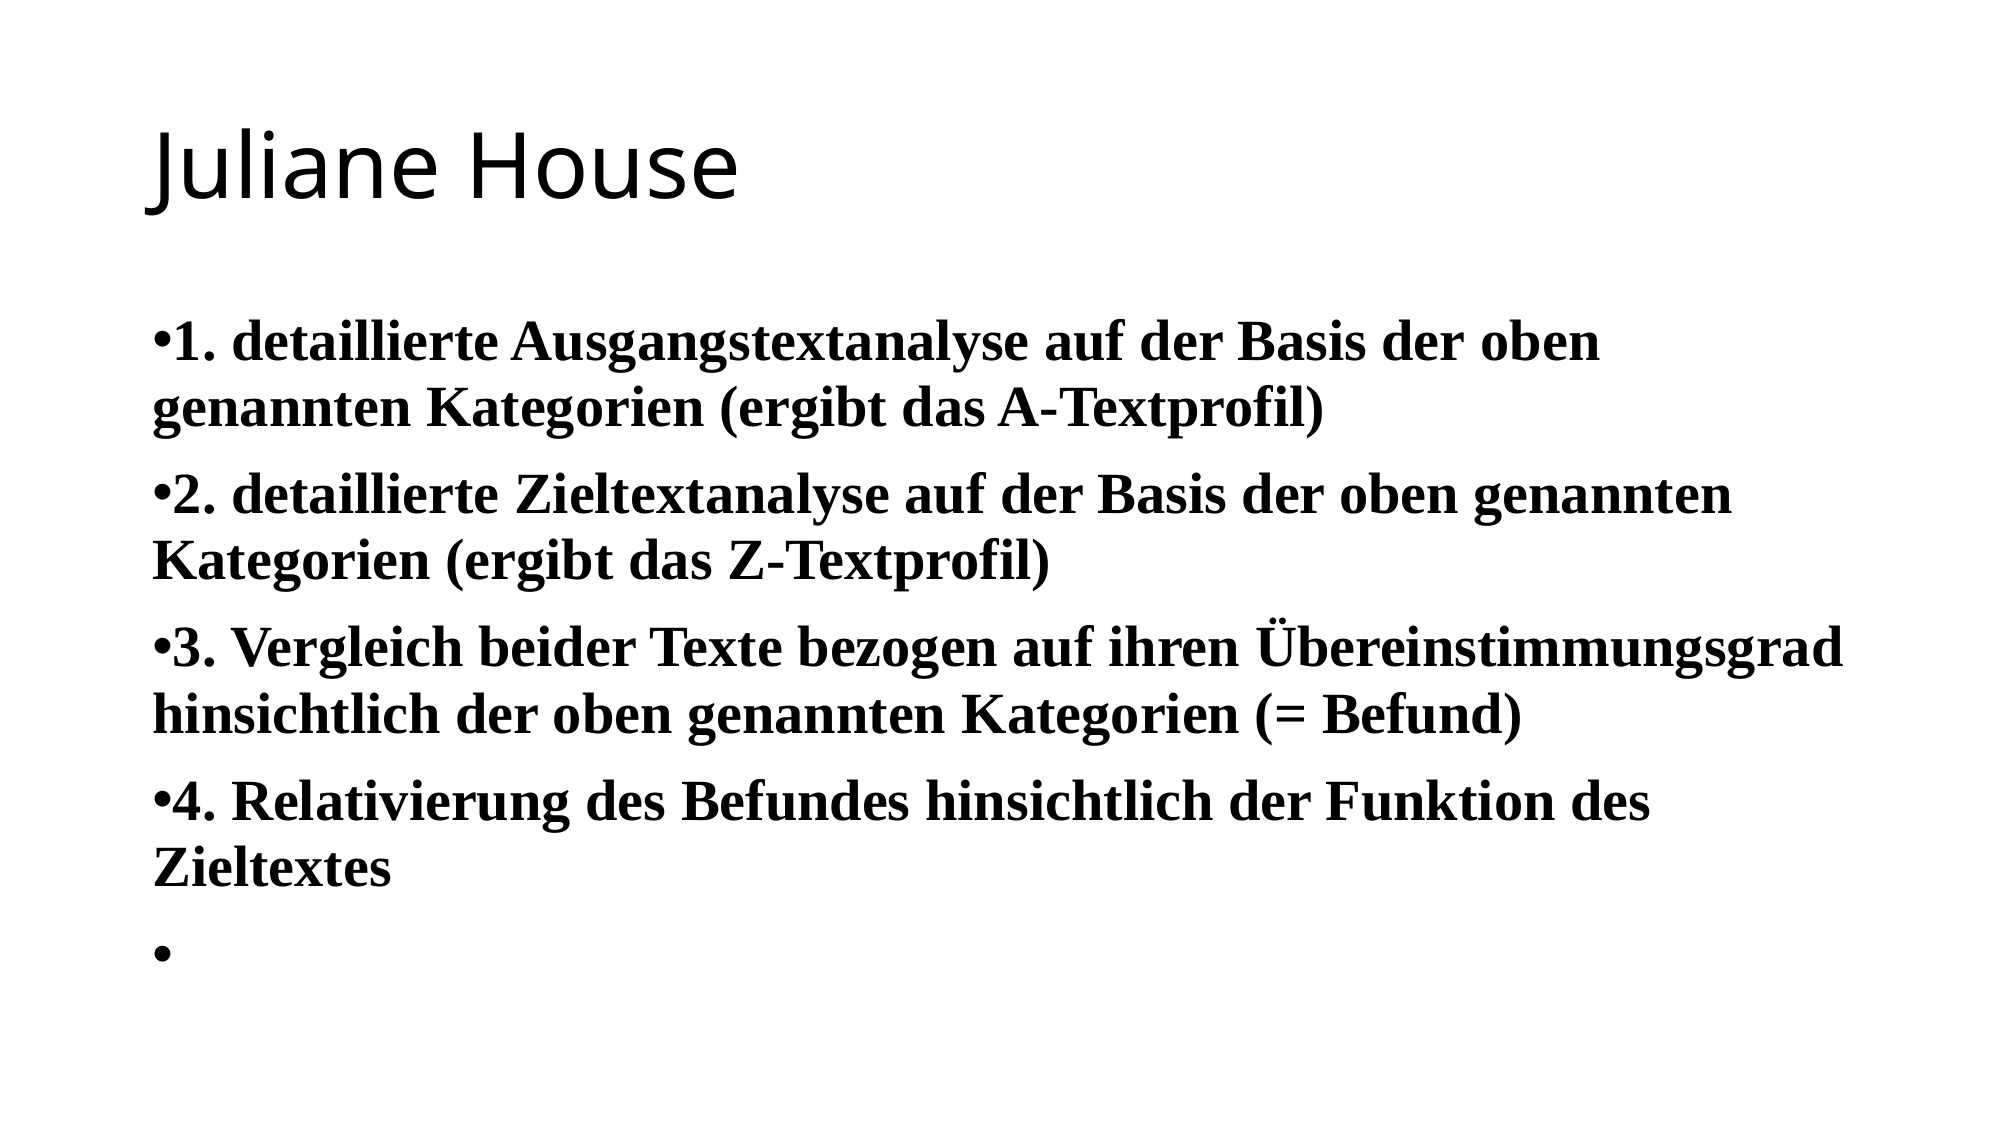

# Juliane House
1. detaillierte Ausgangstextanalyse auf der Basis der oben genannten Kategorien (ergibt das A-Textprofil)
2. detaillierte Zieltextanalyse auf der Basis der oben genannten Kategorien (ergibt das Z-Textprofil)
3. Vergleich beider Texte bezogen auf ihren Übereinstimmungsgrad hinsichtlich der oben genannten Kategorien (= Befund)
4. Relativierung des Befundes hinsichtlich der Funktion des Zieltextes